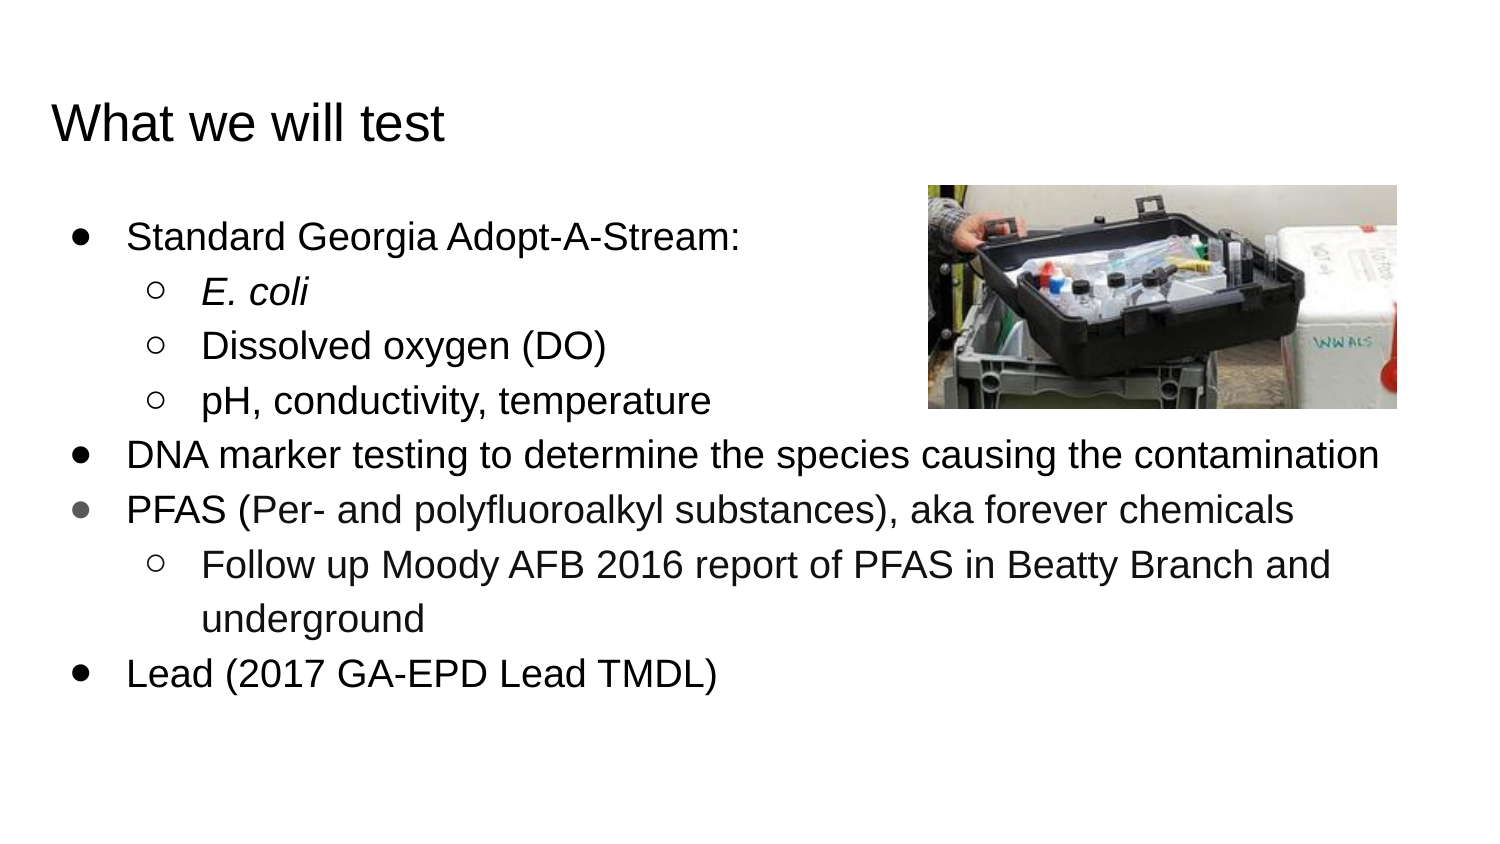

# What we will test
Standard Georgia Adopt-A-Stream:
E. coli
Dissolved oxygen (DO)
pH, conductivity, temperature
DNA marker testing to determine the species causing the contamination
PFAS (Per- and polyfluoroalkyl substances), aka forever chemicals
Follow up Moody AFB 2016 report of PFAS in Beatty Branch and underground
Lead (2017 GA-EPD Lead TMDL)